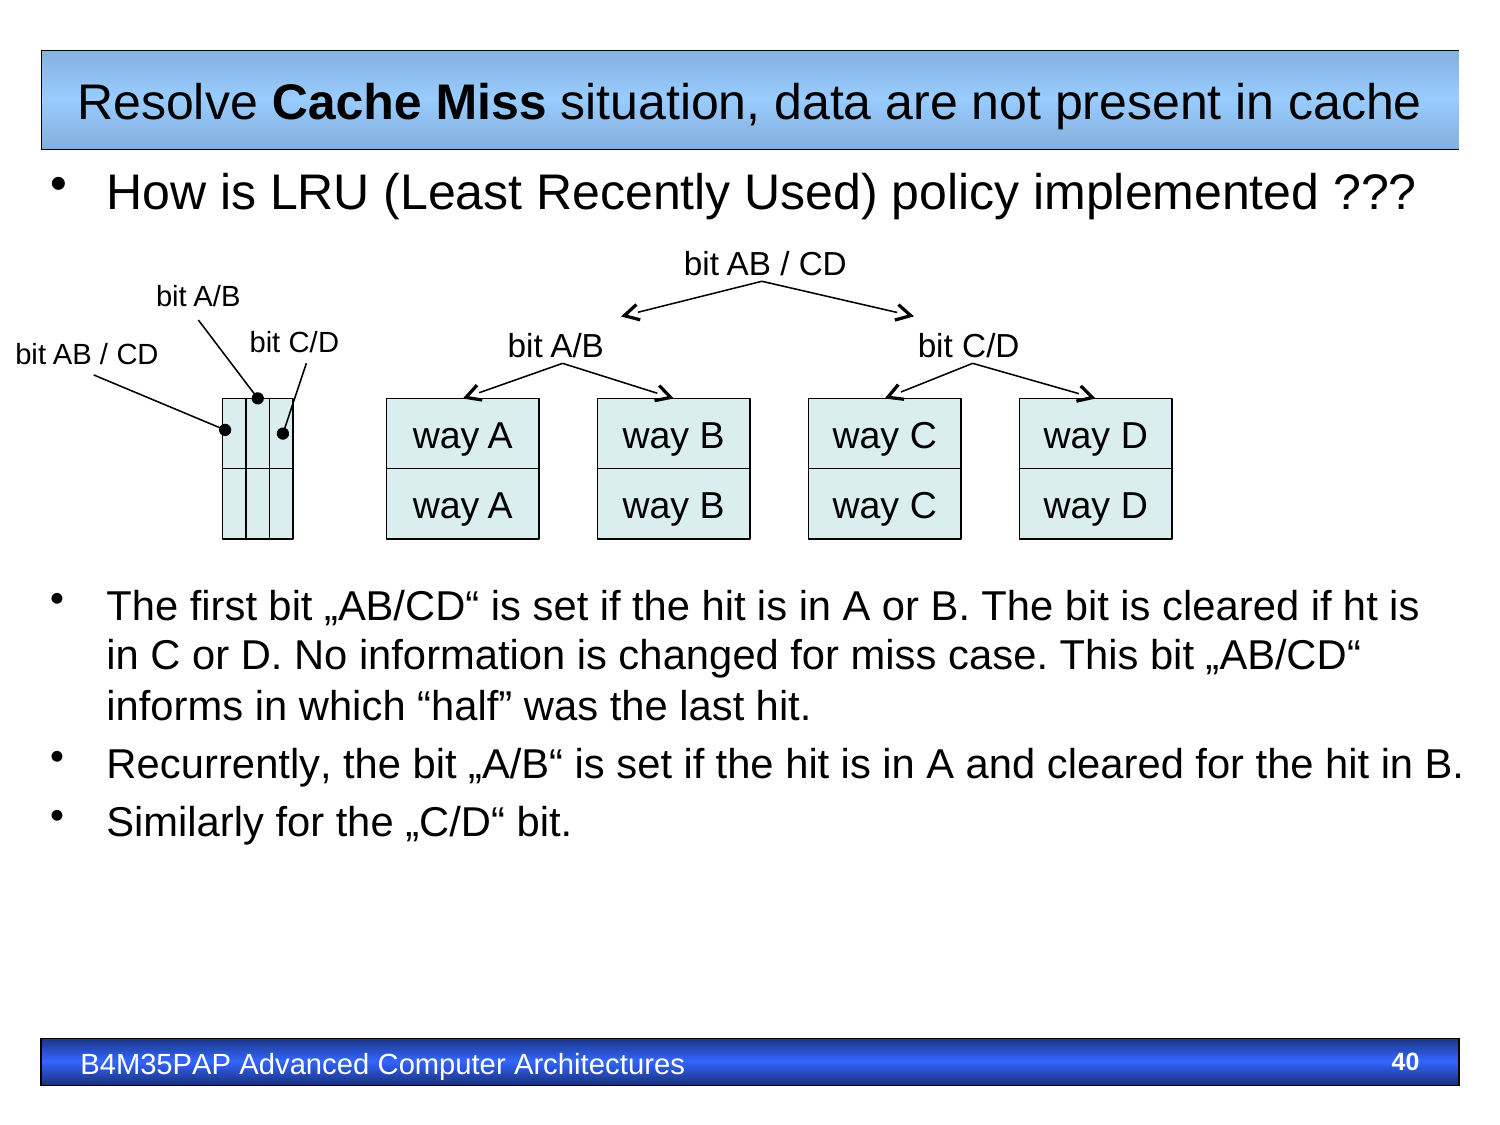

Resolve Cache Miss situation, data are not present in cache
# How is LRU (Least Recently Used) policy implemented ???
The first bit „AB/CD“ is set if the hit is in A or B. The bit is cleared if ht is in C or D. No information is changed for miss case. This bit „AB/CD“ informs in which “half” was the last hit.
Recurrently, the bit „A/B“ is set if the hit is in A and cleared for the hit in B.
Similarly for the „C/D“ bit.
bit AB / CD
bit A/B
bit C/D
bit A/B
bit C/D
bit AB / CD
way A
way B
way C
way D
way A
way B
way C
way D